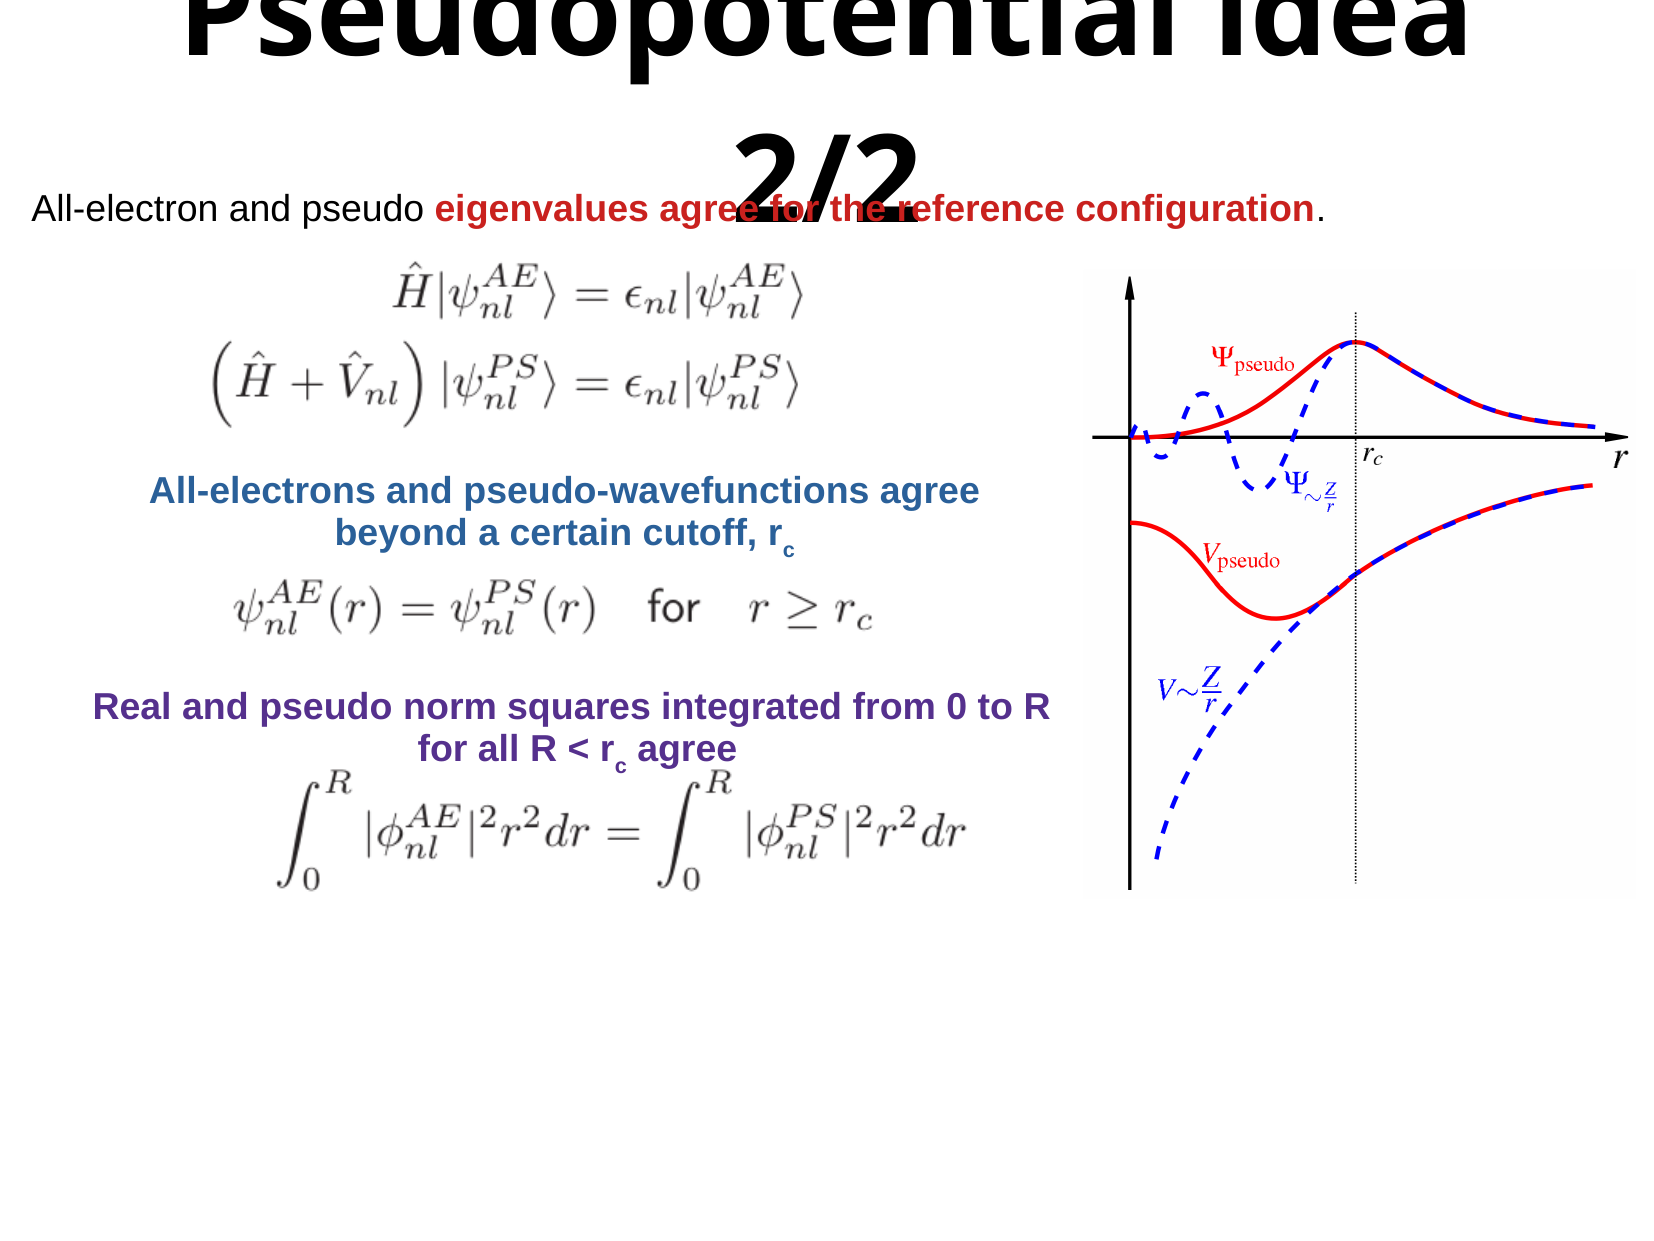

# Pseudopotential idea 2/2
 All-electron and pseudo eigenvalues agree for the reference configuration.
All-electrons and pseudo-wavefunctions agree
beyond a certain cutoff, rc
Real and pseudo norm squares integrated from 0 to R
for all R < rc agree